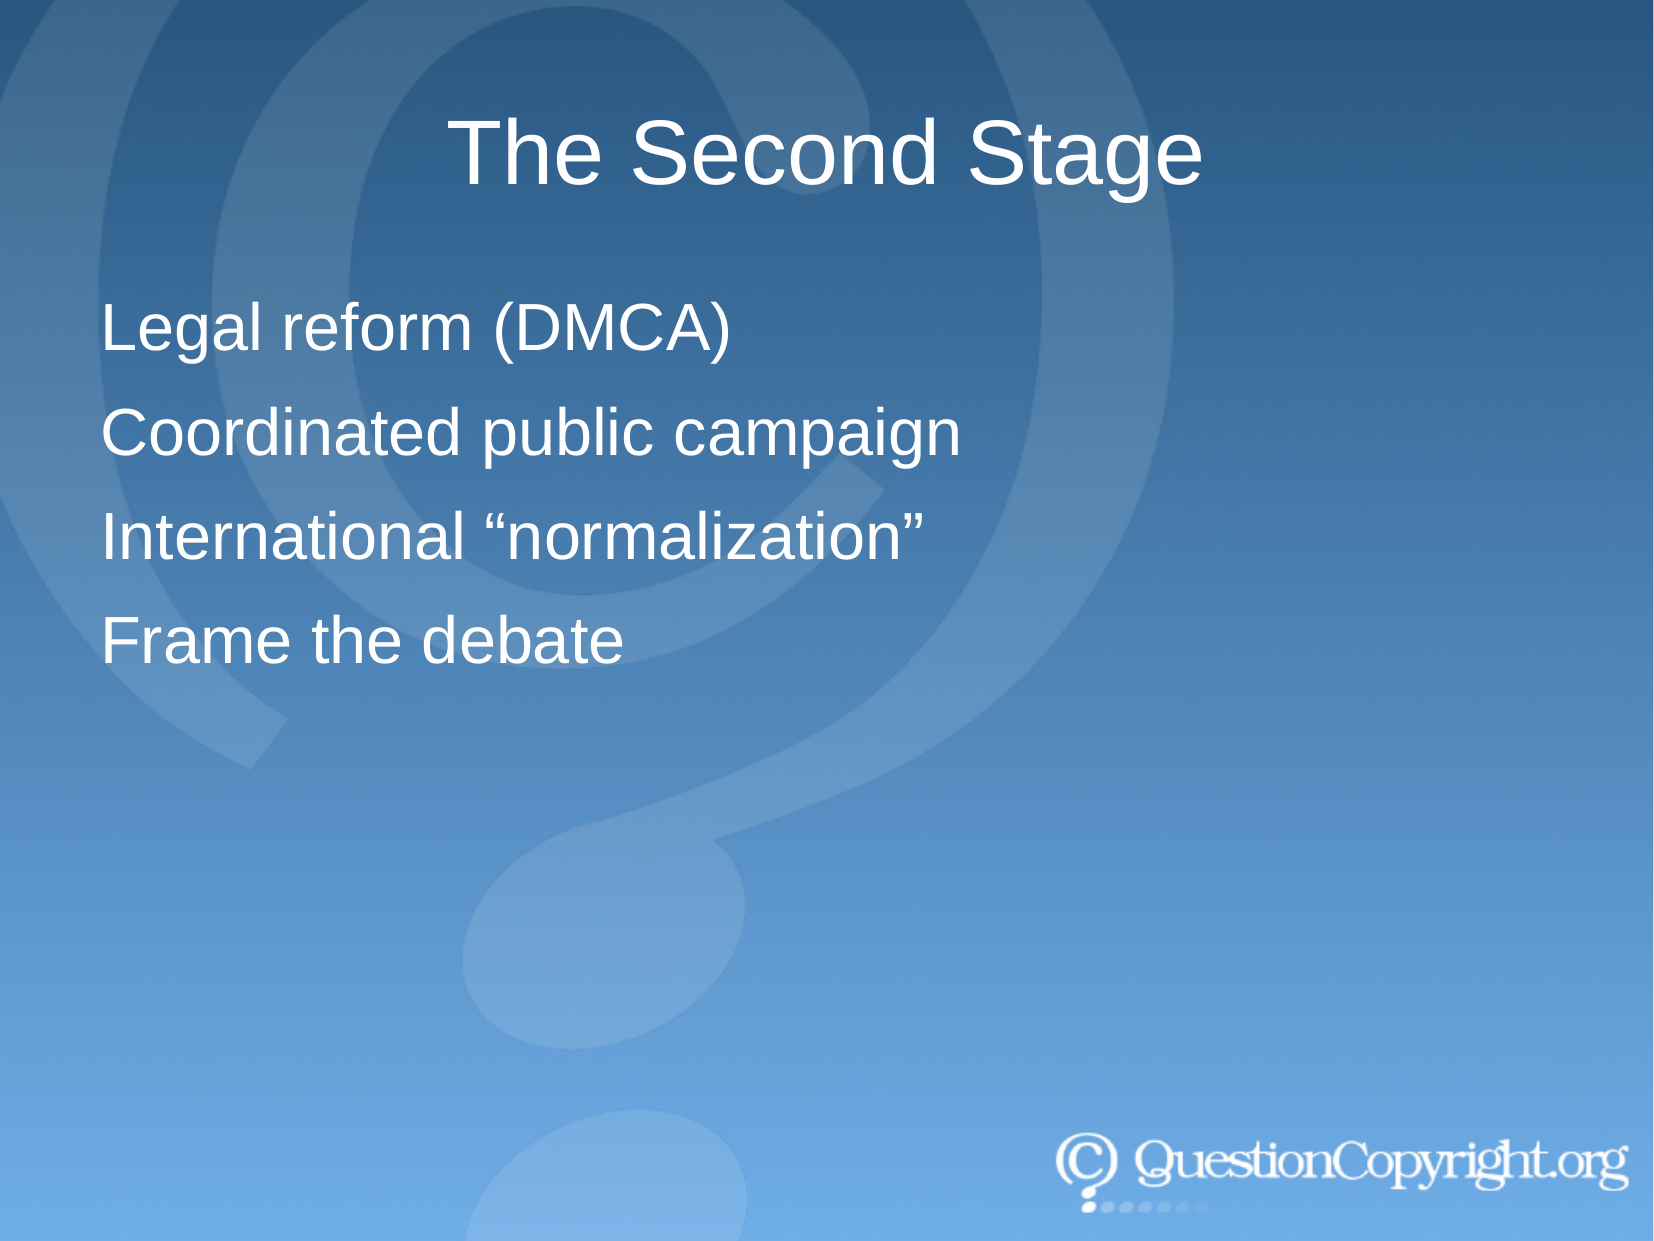

# The Second Stage
Legal reform (DMCA)
Coordinated public campaign
International “normalization”
Frame the debate